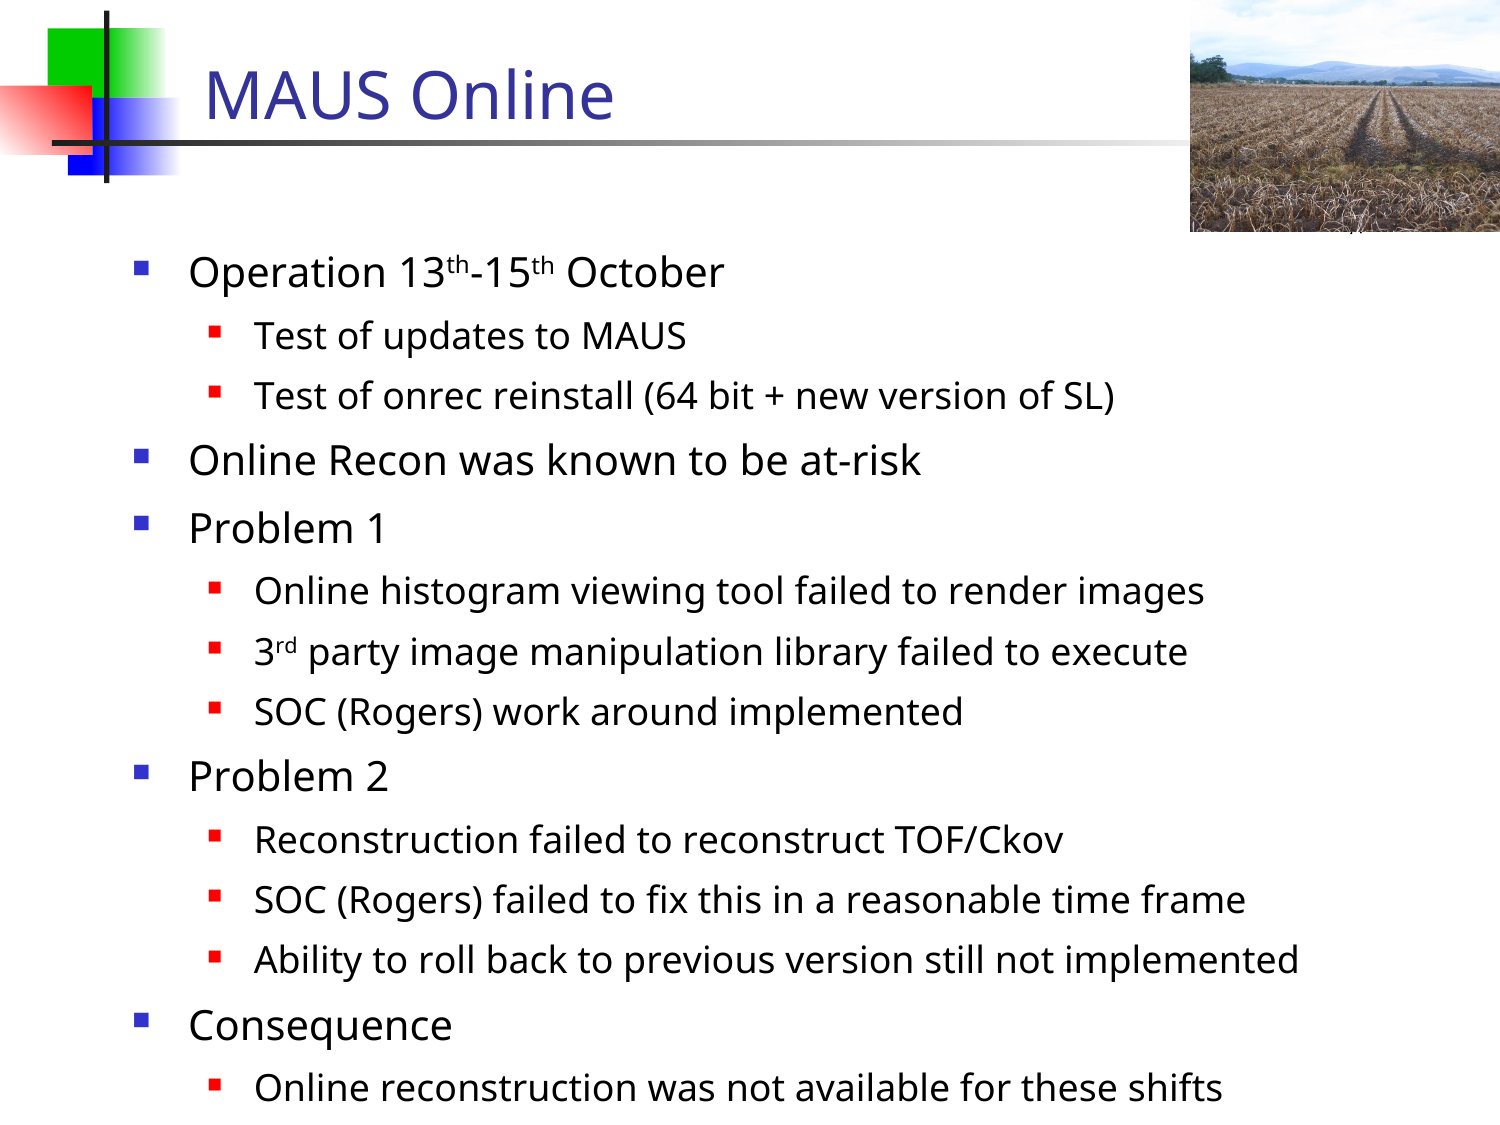

# MAUS Online
Operation 13th-15th October
Test of updates to MAUS
Test of onrec reinstall (64 bit + new version of SL)
Online Recon was known to be at-risk
Problem 1
Online histogram viewing tool failed to render images
3rd party image manipulation library failed to execute
SOC (Rogers) work around implemented
Problem 2
Reconstruction failed to reconstruct TOF/Ckov
SOC (Rogers) failed to fix this in a reasonable time frame
Ability to roll back to previous version still not implemented
Consequence
Online reconstruction was not available for these shifts